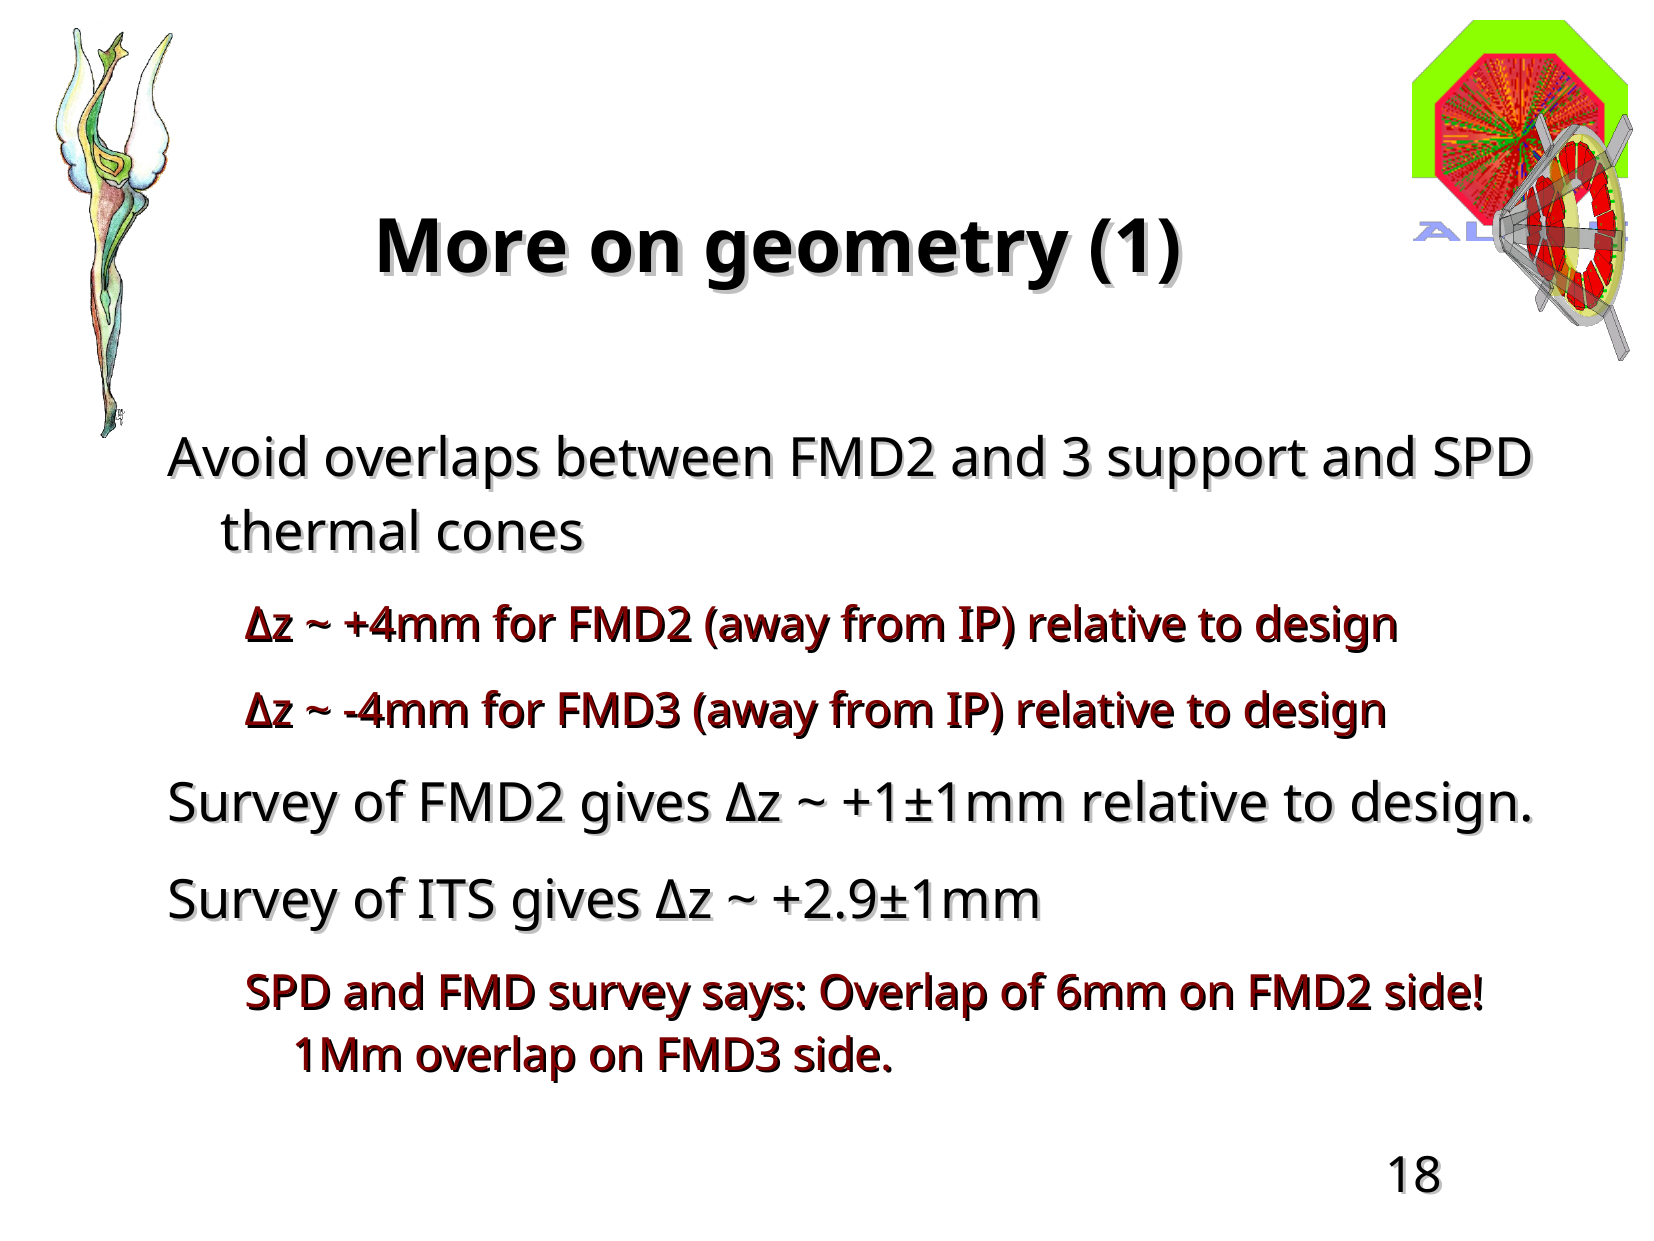

# More on geometry (1)
Avoid overlaps between FMD2 and 3 support and SPD thermal cones
Δz ~ +4mm for FMD2 (away from IP) relative to design
Δz ~ -4mm for FMD3 (away from IP) relative to design
Survey of FMD2 gives Δz ~ +1±1mm relative to design.
Survey of ITS gives Δz ~ +2.9±1mm
SPD and FMD survey says: Overlap of 6mm on FMD2 side! 1Mm overlap on FMD3 side.